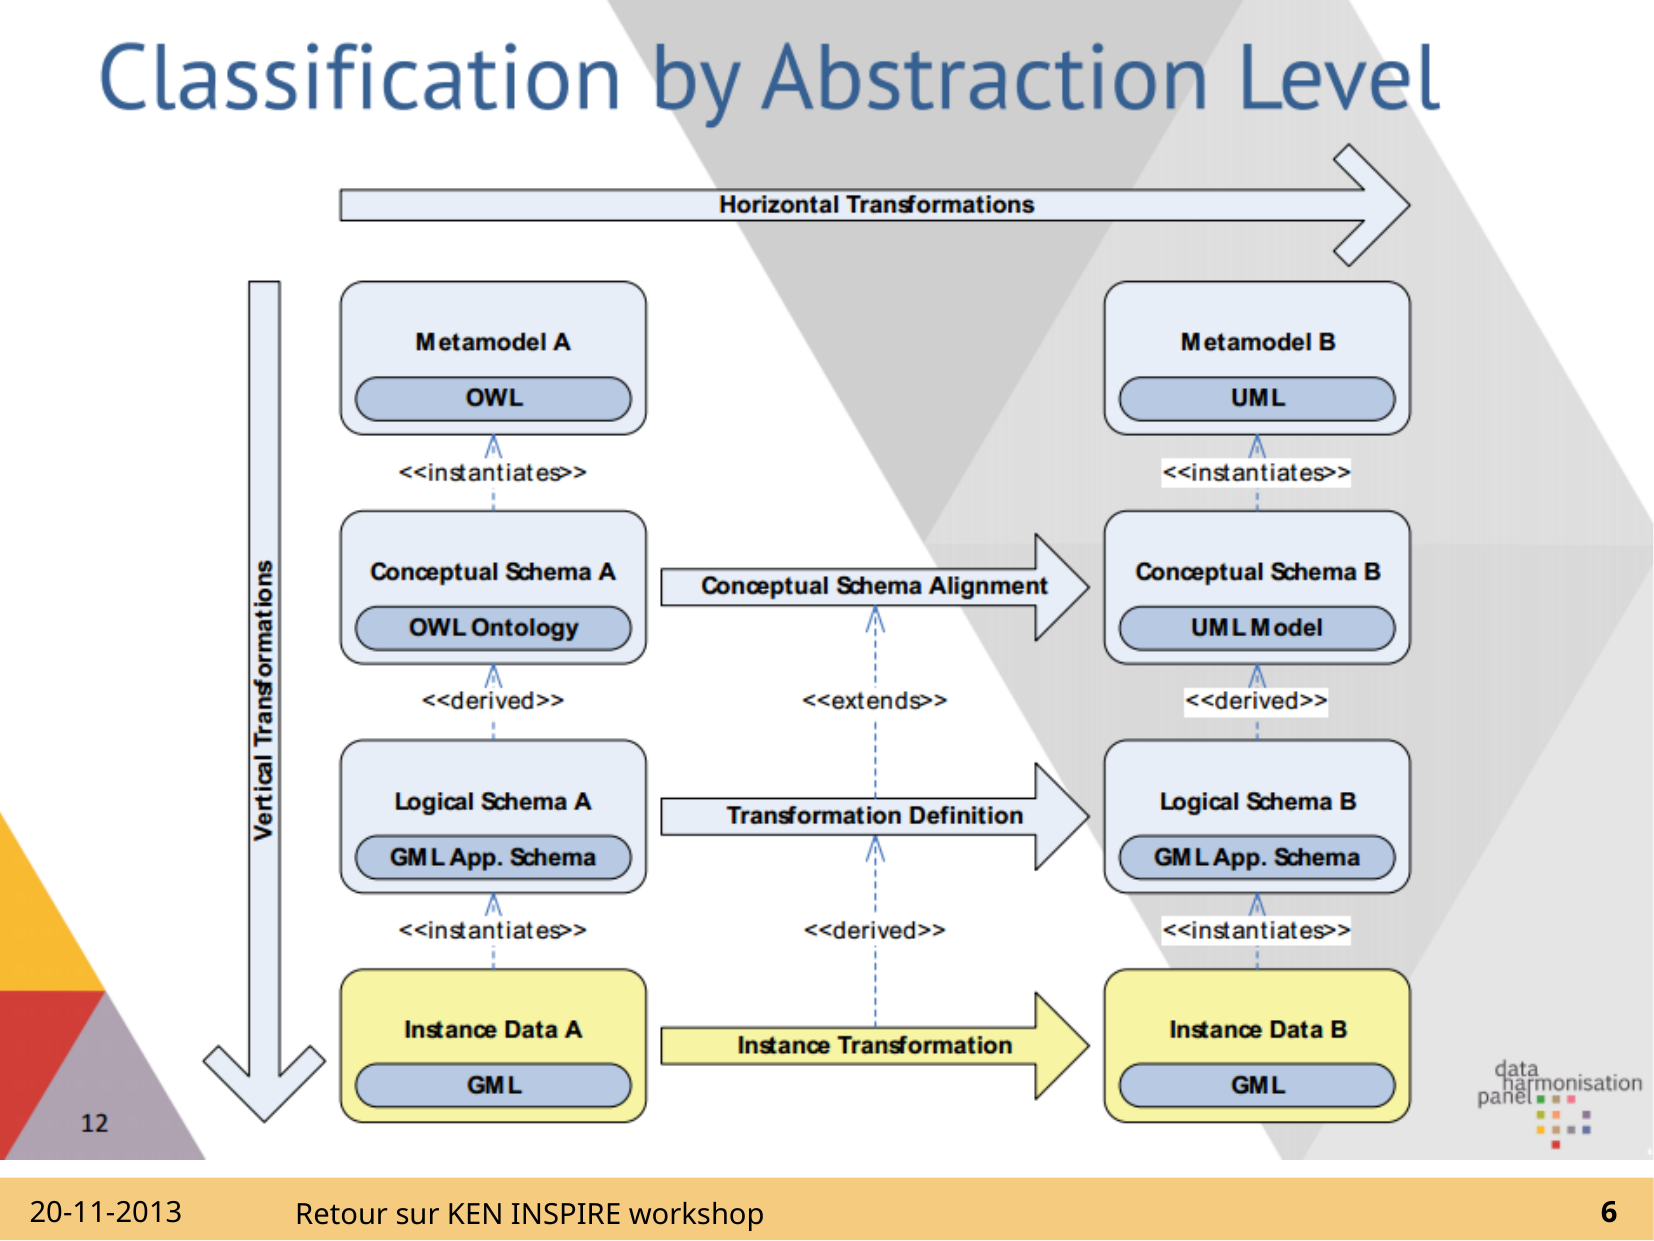

#
20-11-2013
6
Retour sur KEN INSPIRE workshop